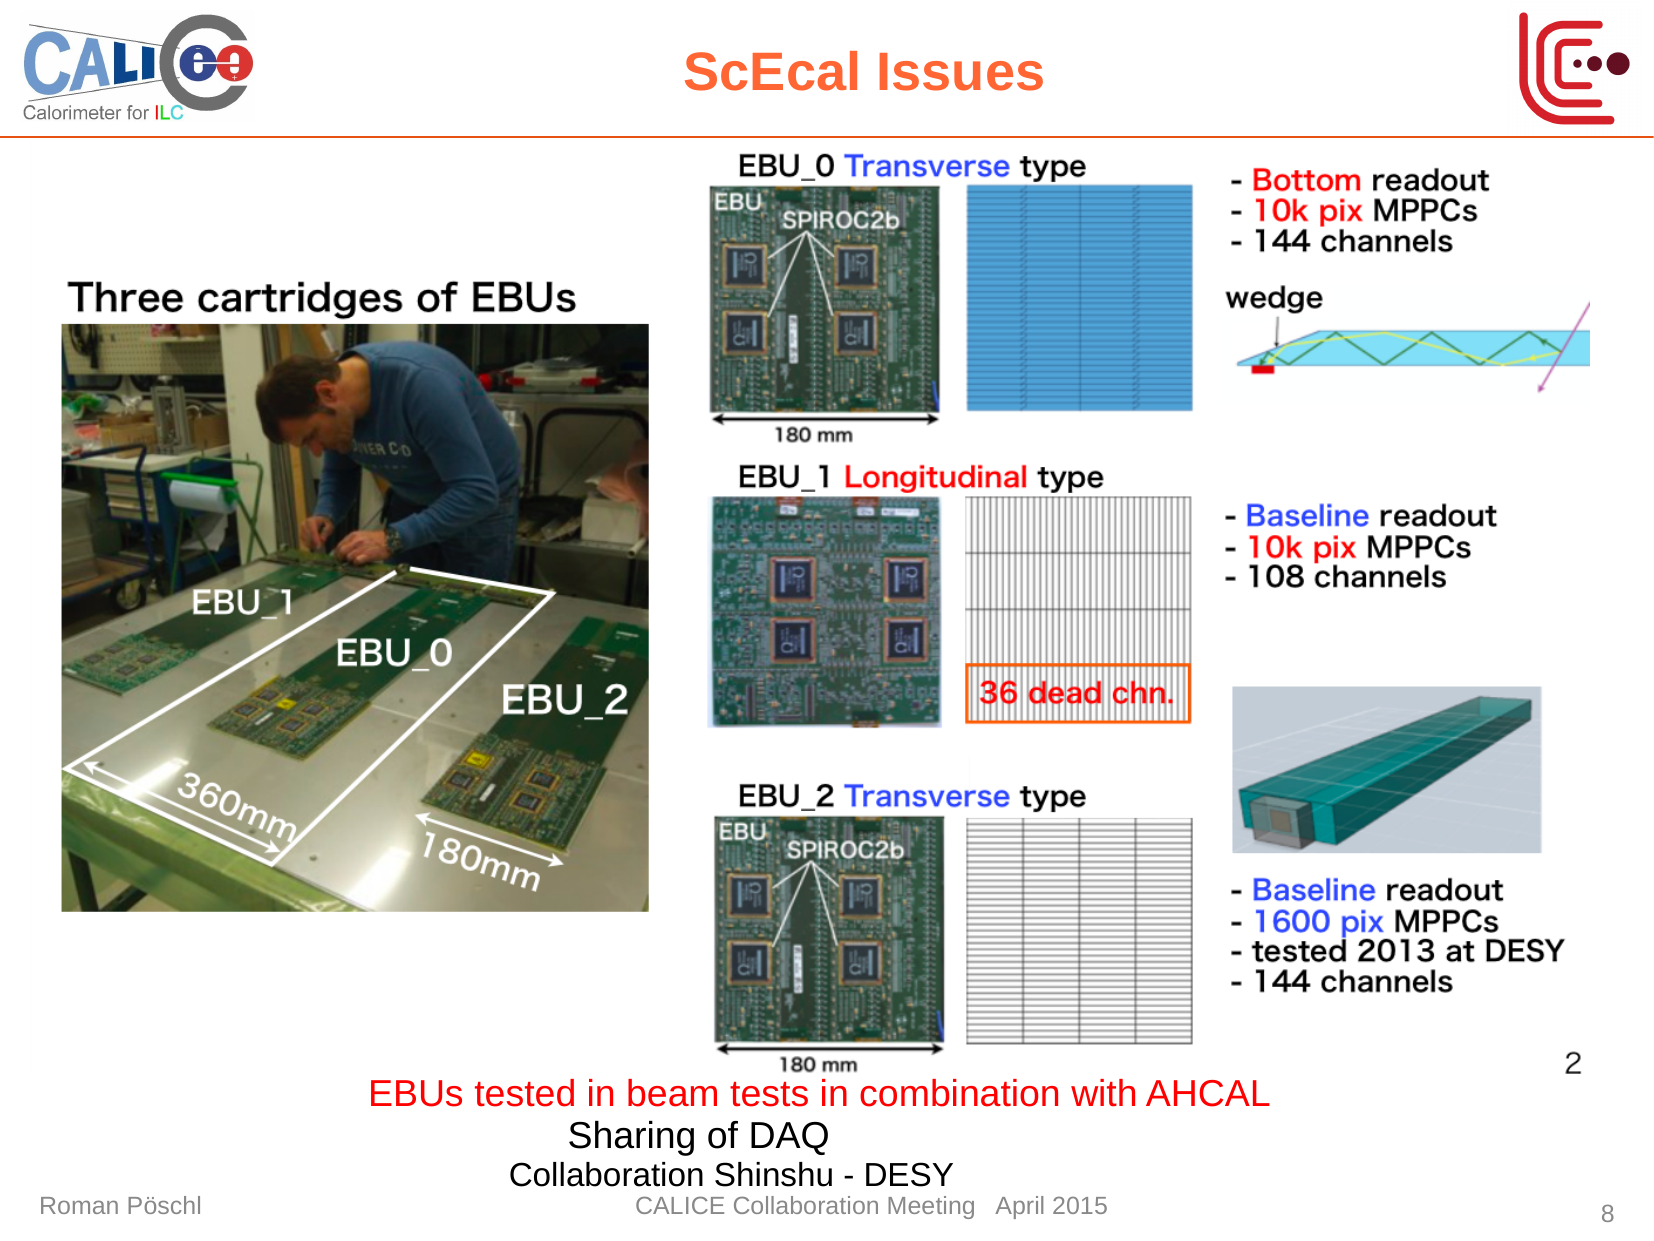

# ScEcal Issues
 EBUs tested in beam tests in combination with AHCAL
 Sharing of DAQ
 Collaboration Shinshu - DESY